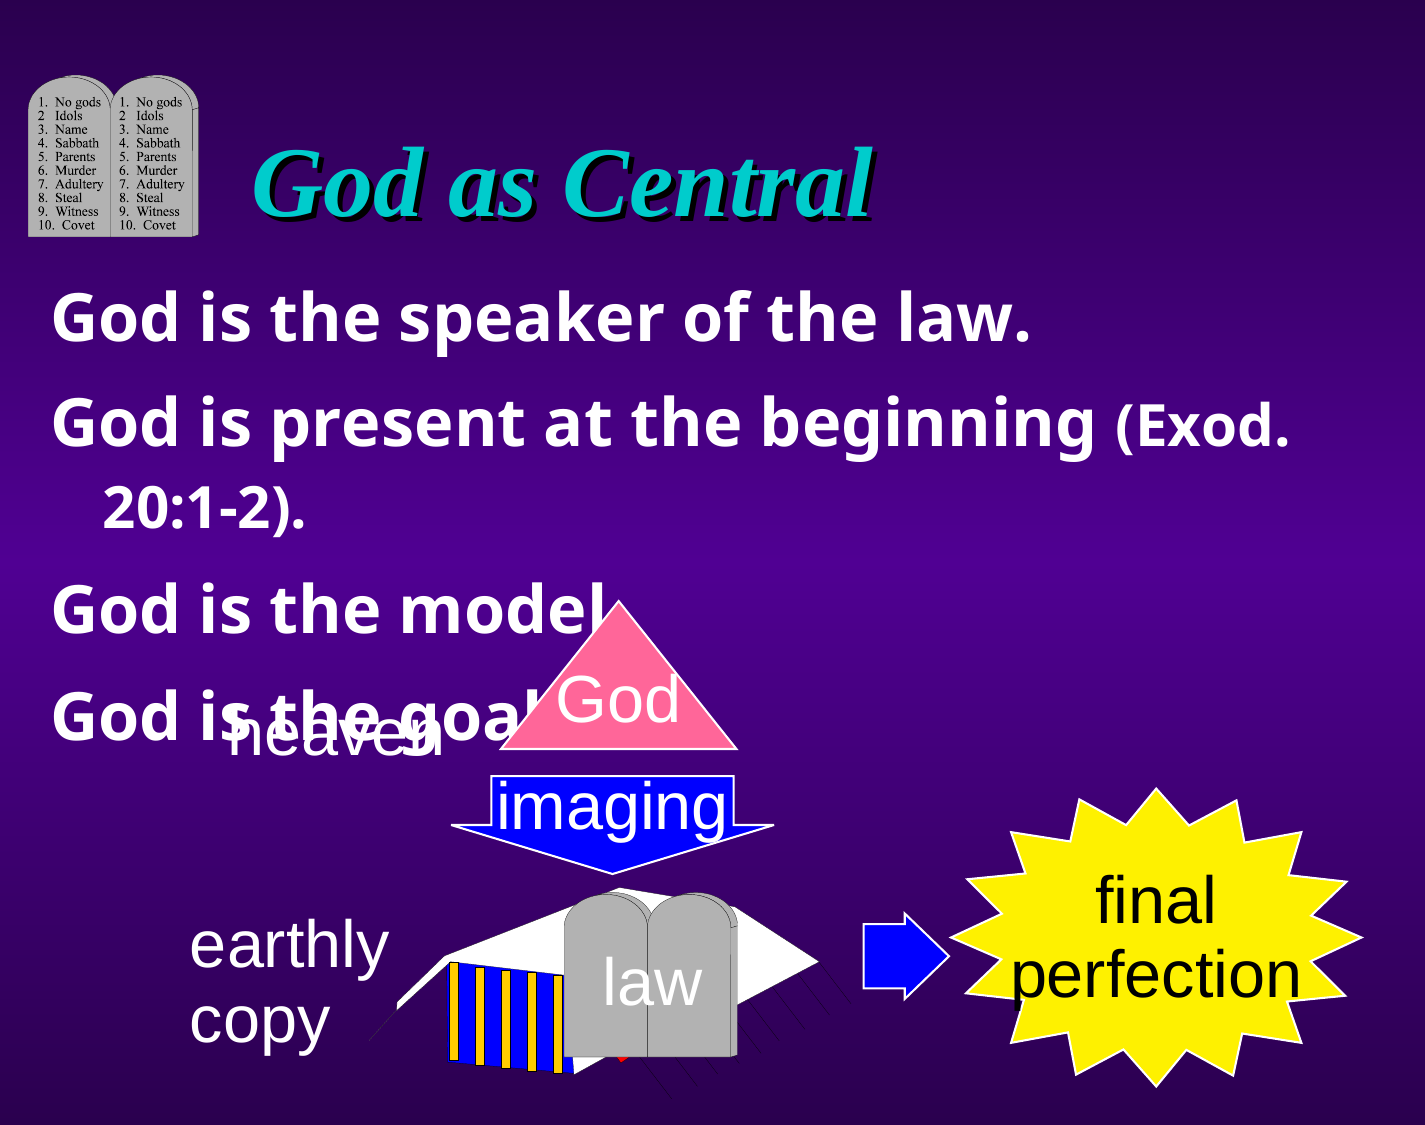

# God as Central
God is the speaker of the law.
God is present at the beginning (Exod. 20:1-2).
God is the model.
God is the goal.
God
heaven
imaging
final
perfection
law
earthly copy